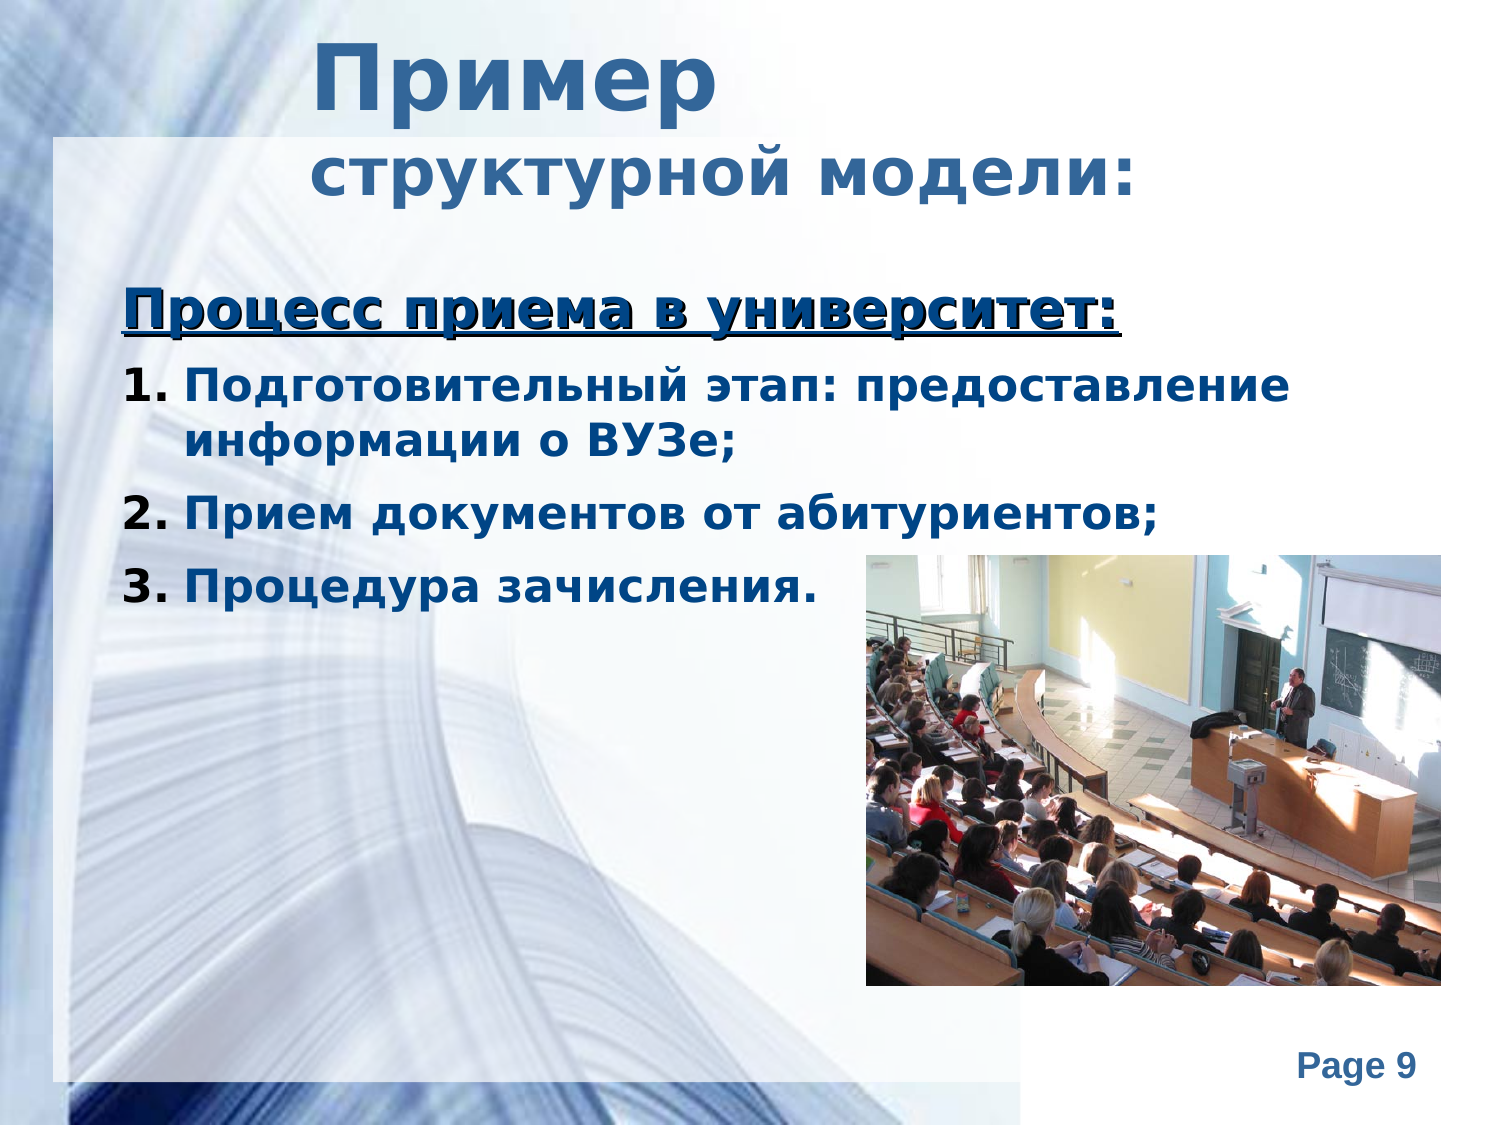

Пример
структурной модели:
Процесс приема в университет:
Подготовительный этап: предоставление информации о ВУЗе;
Прием документов от абитуриентов;
Процедура зачисления.